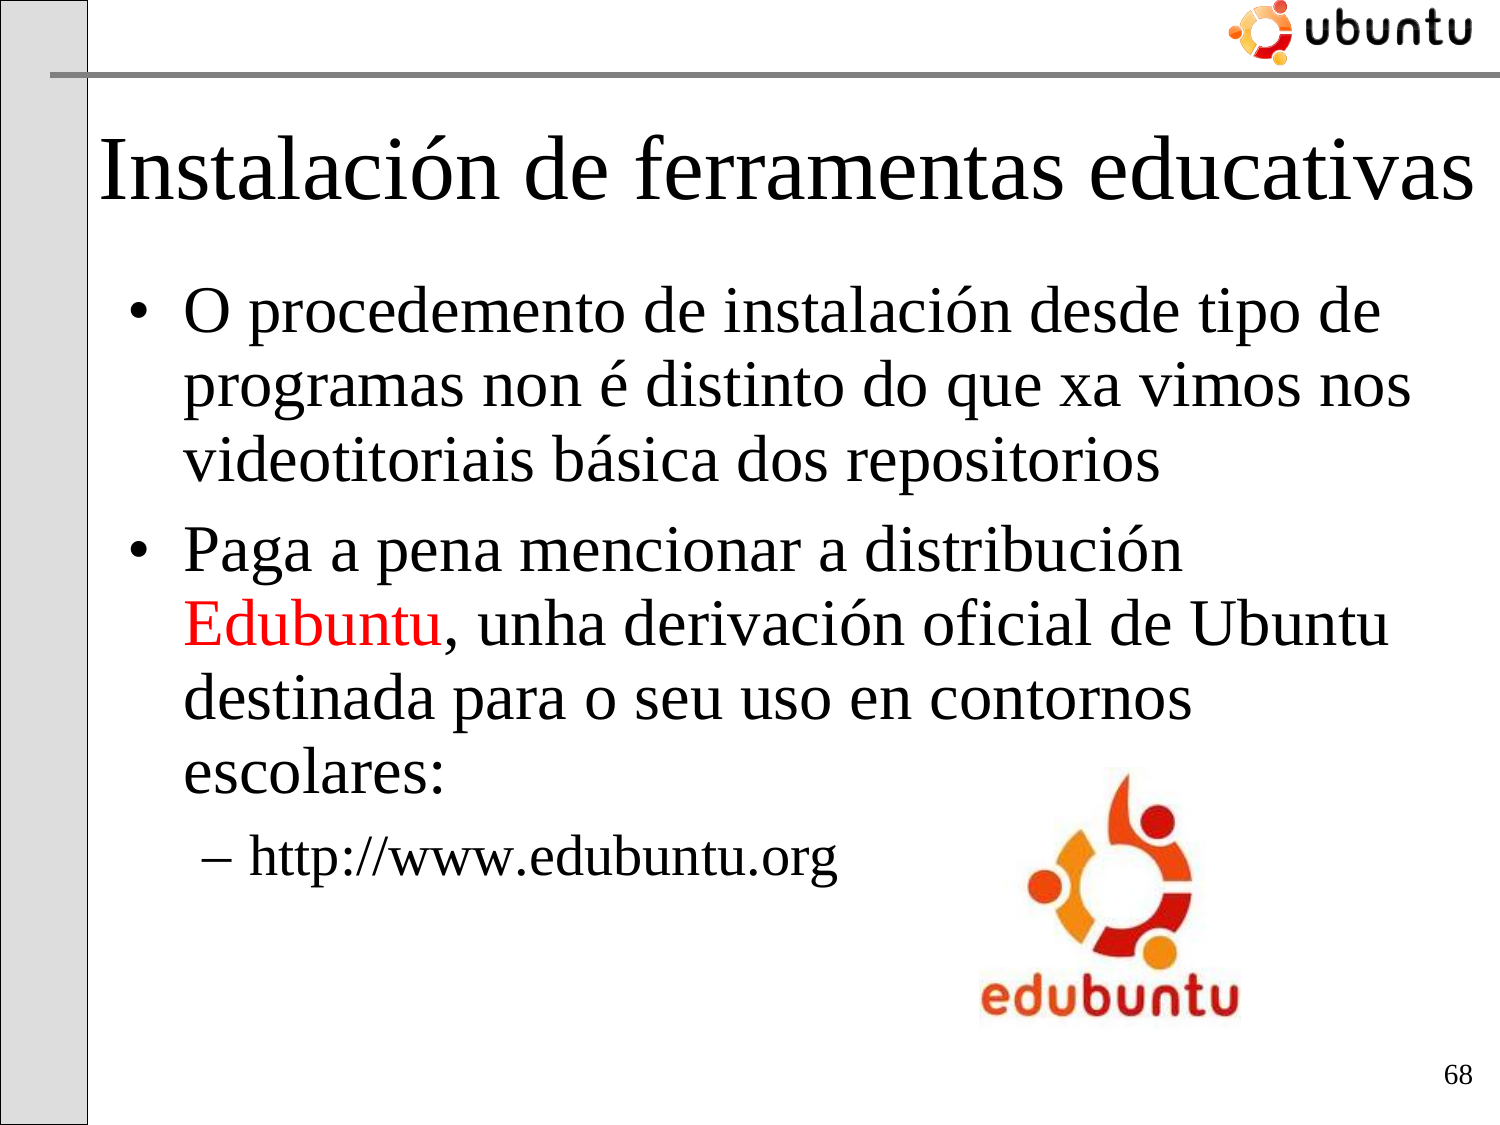

# Instalación de ferramentas educativas
O procedemento de instalación desde tipo de programas non é distinto do que xa vimos nos videotitoriais básica dos repositorios
Paga a pena mencionar a distribución Edubuntu, unha derivación oficial de Ubuntu destinada para o seu uso en contornos escolares:
http://www.edubuntu.org
68